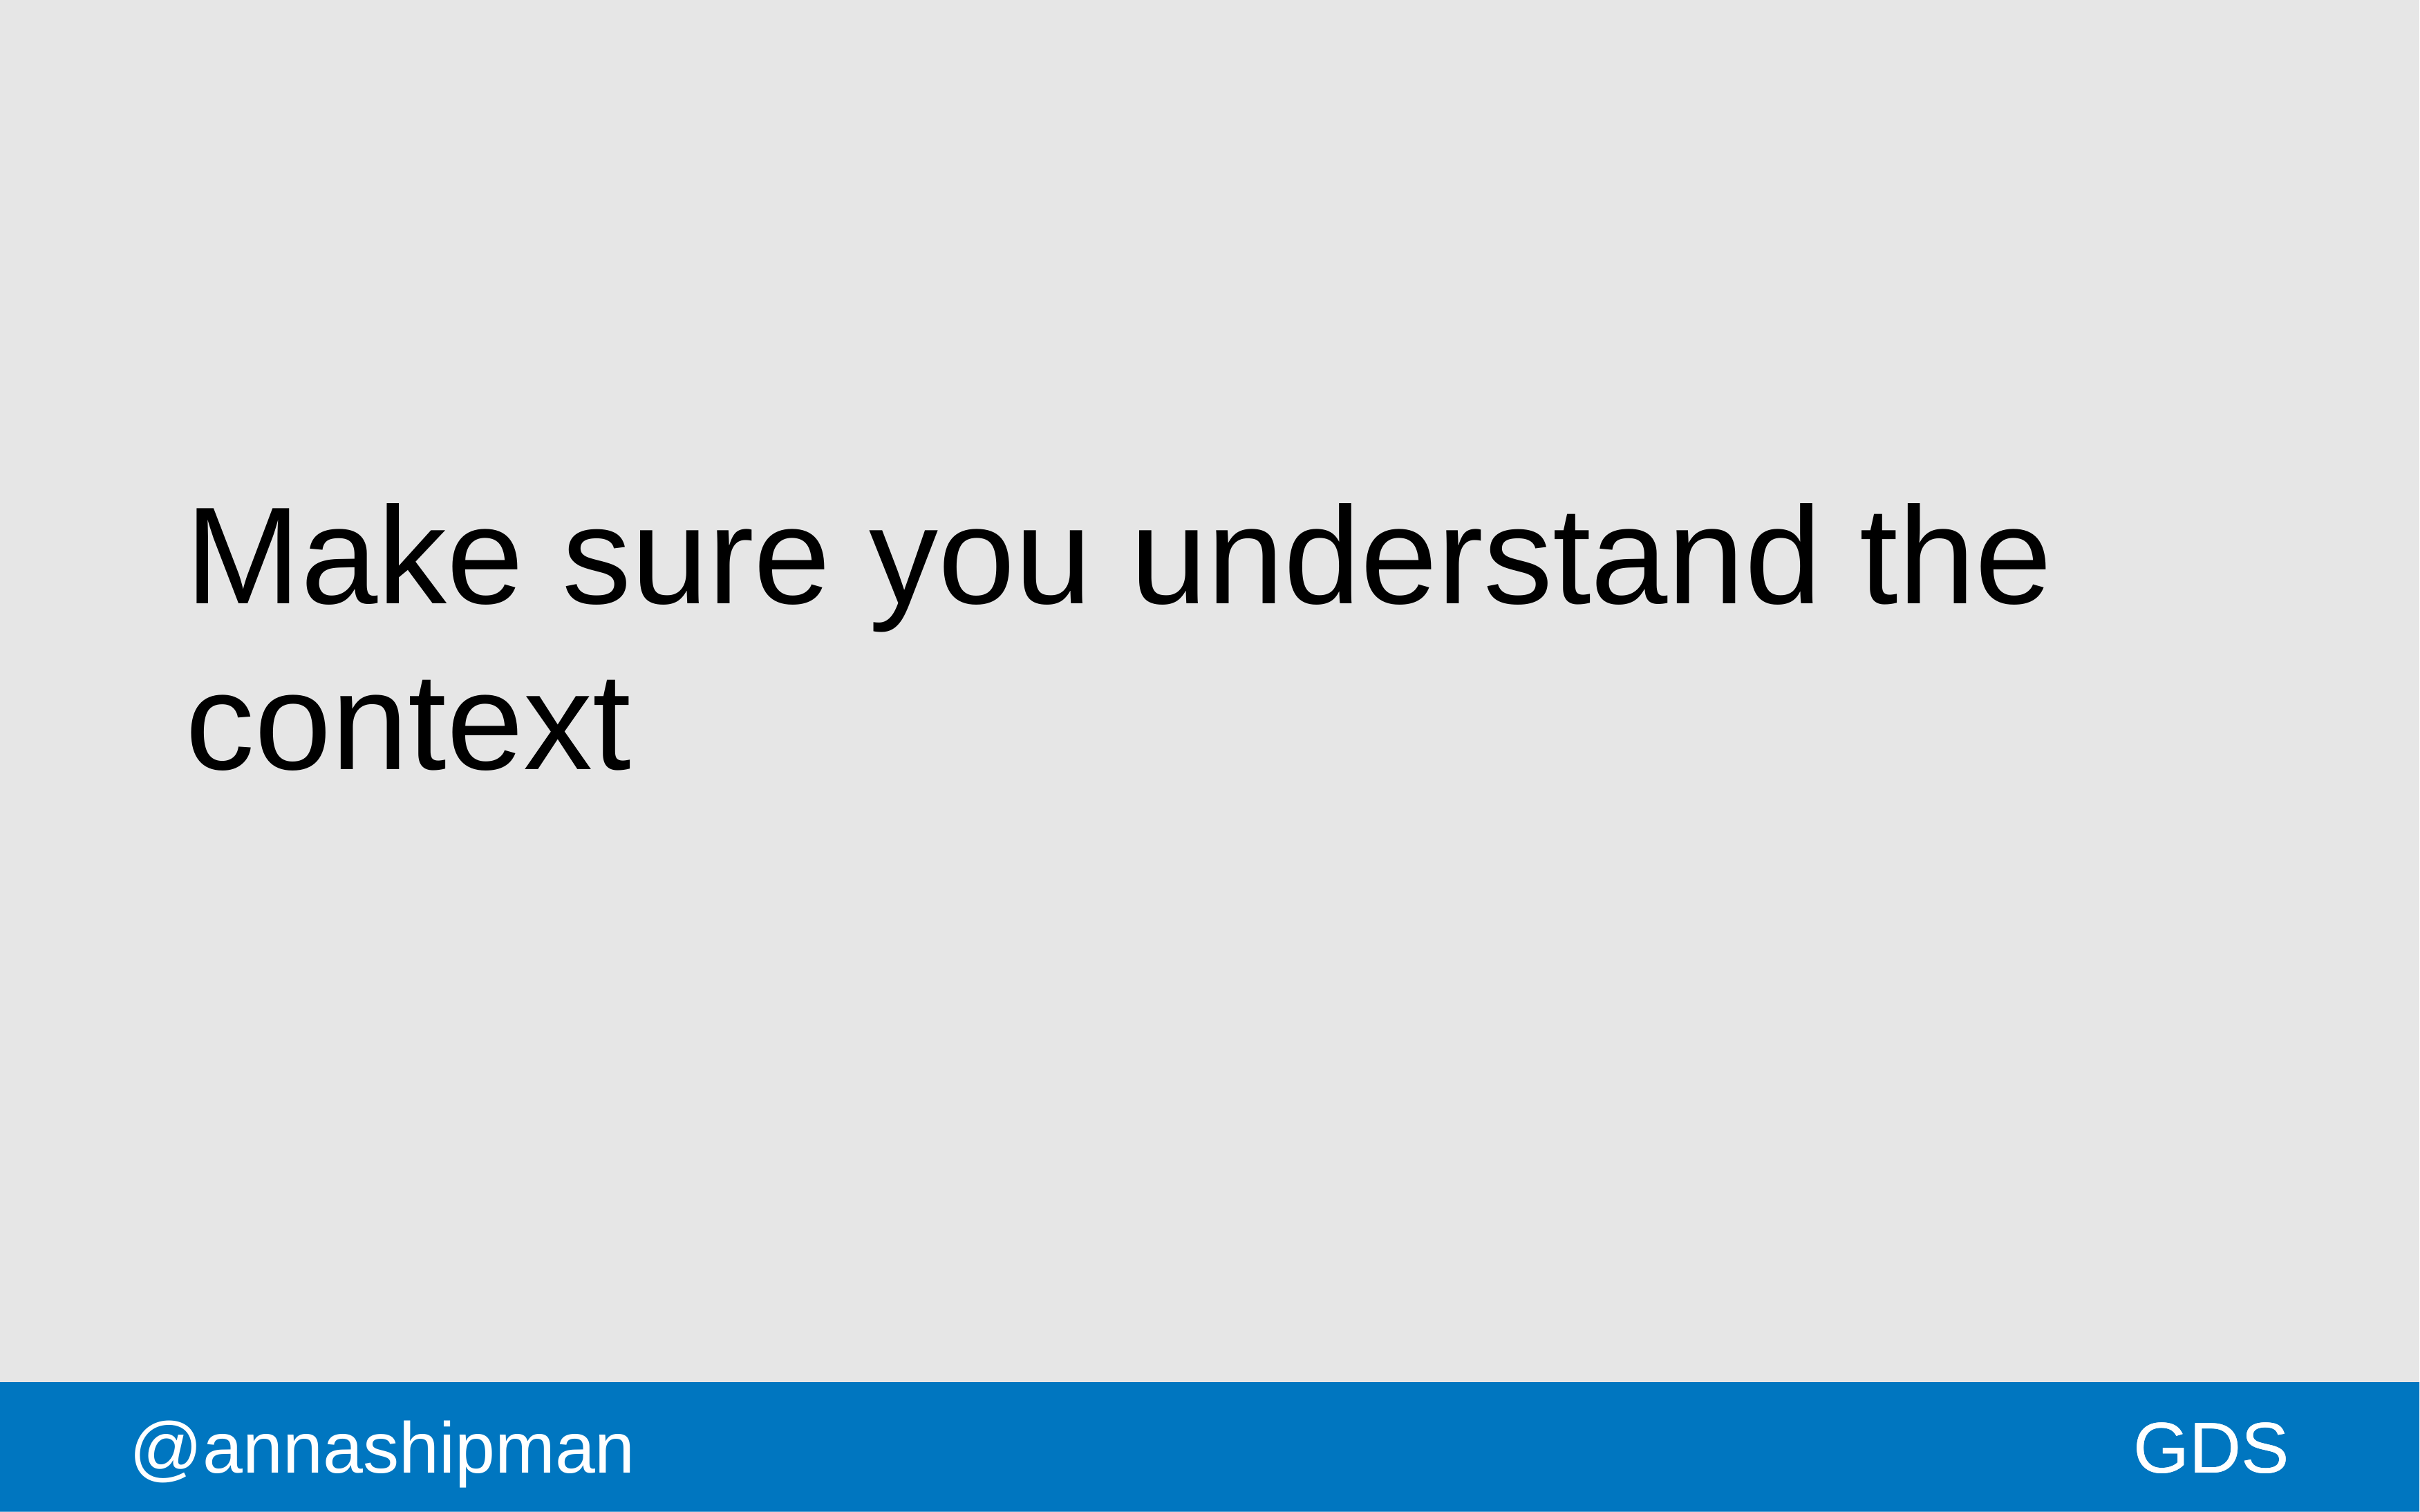

# Make sure you understand the context